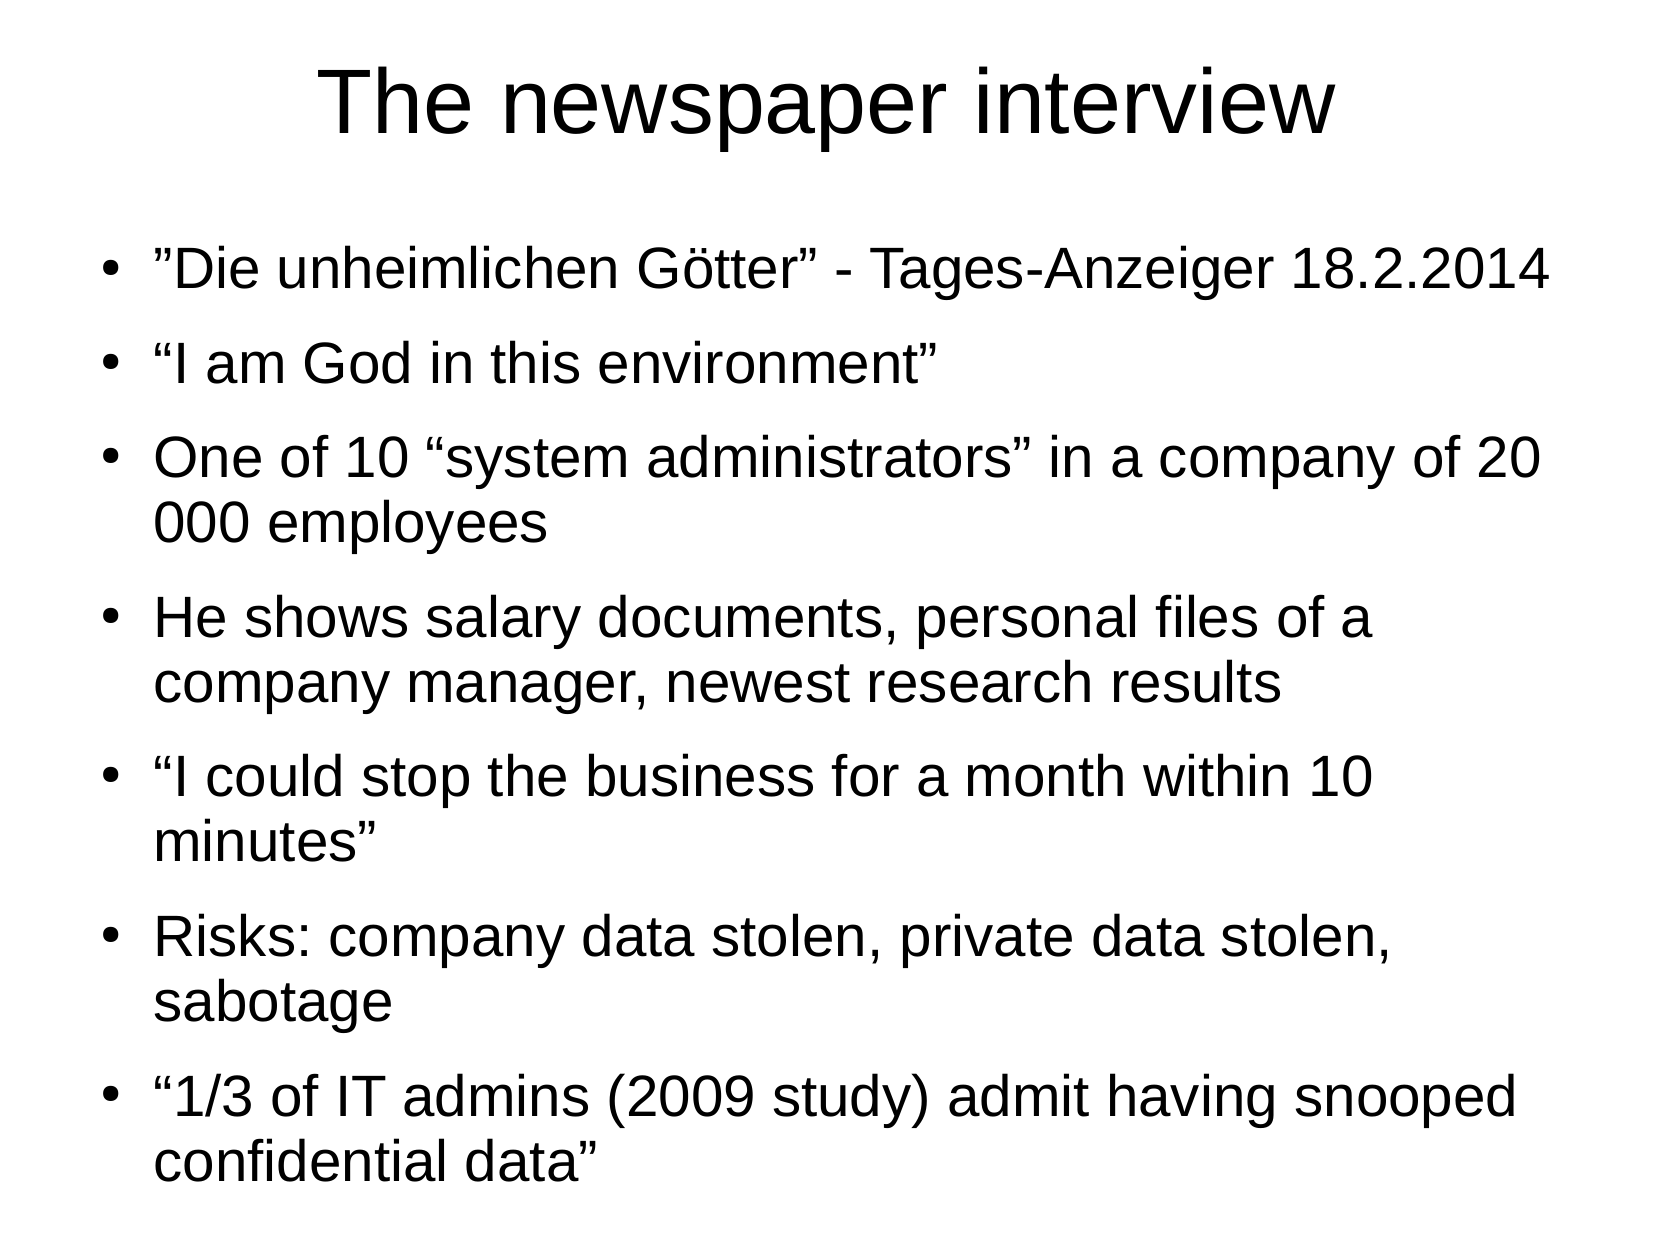

# The newspaper interview
”Die unheimlichen Götter” - Tages-Anzeiger 18.2.2014
“I am God in this environment”
One of 10 “system administrators” in a company of 20 000 employees
He shows salary documents, personal files of a company manager, newest research results
“I could stop the business for a month within 10 minutes”
Risks: company data stolen, private data stolen, sabotage
“1/3 of IT admins (2009 study) admit having snooped confidential data”